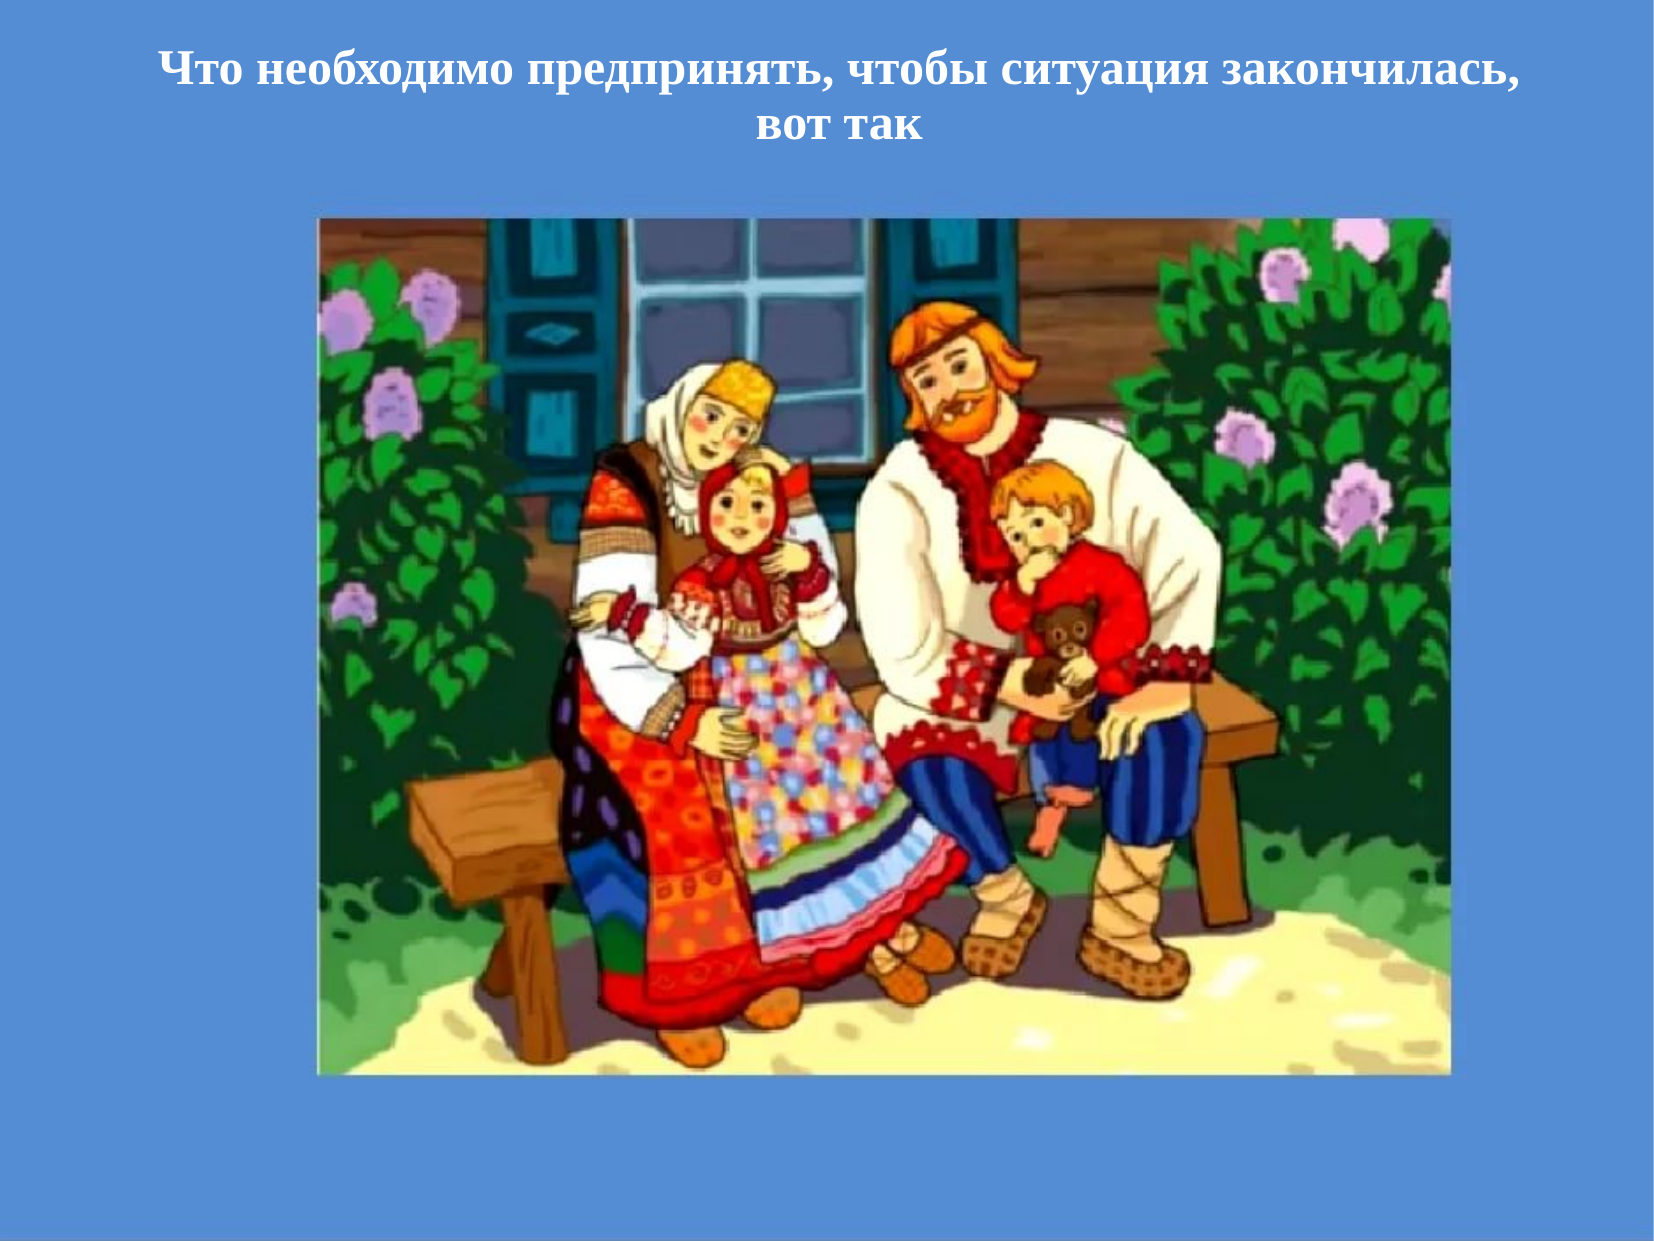

#
Что необходимо предпринять, чтобы ситуация закончилась,
вот так